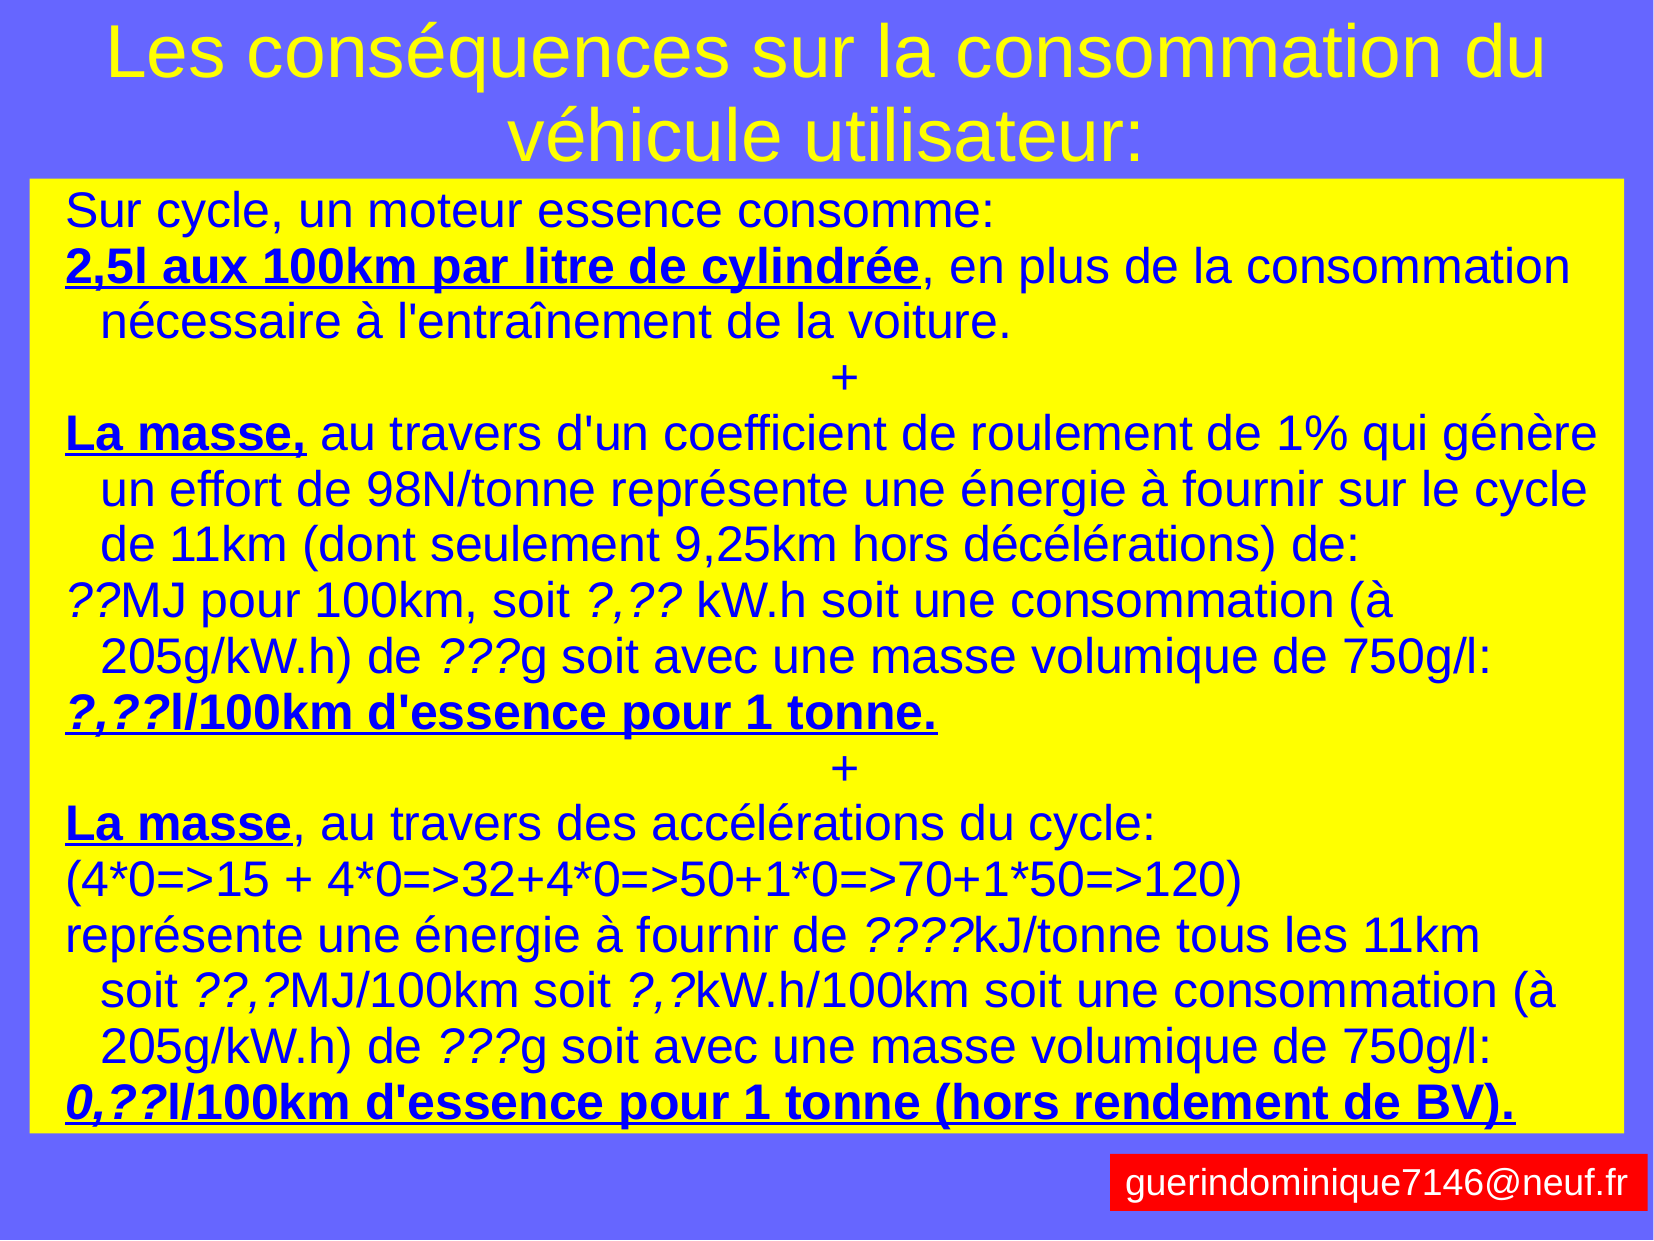

# Les conséquences sur la consommation du véhicule utilisateur:
Sur cycle, un moteur essence consomme:
2,5l aux 100km par litre de cylindrée, en plus de la consommation nécessaire à l'entraînement de la voiture.
+
La masse, au travers d'un coefficient de roulement de 1% qui génère un effort de 98N/tonne représente une énergie à fournir sur le cycle de 11km (dont seulement 9,25km hors décélérations) de:
??MJ pour 100km, soit ?,?? kW.h soit une consommation (à 205g/kW.h) de ???g soit avec une masse volumique de 750g/l:
?,??l/100km d'essence pour 1 tonne.
+
La masse, au travers des accélérations du cycle:
(4*0=>15 + 4*0=>32+4*0=>50+1*0=>70+1*50=>120)
représente une énergie à fournir de ????kJ/tonne tous les 11km soit ??,?MJ/100km soit ?,?kW.h/100km soit une consommation (à 205g/kW.h) de ???g soit avec une masse volumique de 750g/l:
0,??l/100km d'essence pour 1 tonne (hors rendement de BV).
guerindominique7146@neuf.fr